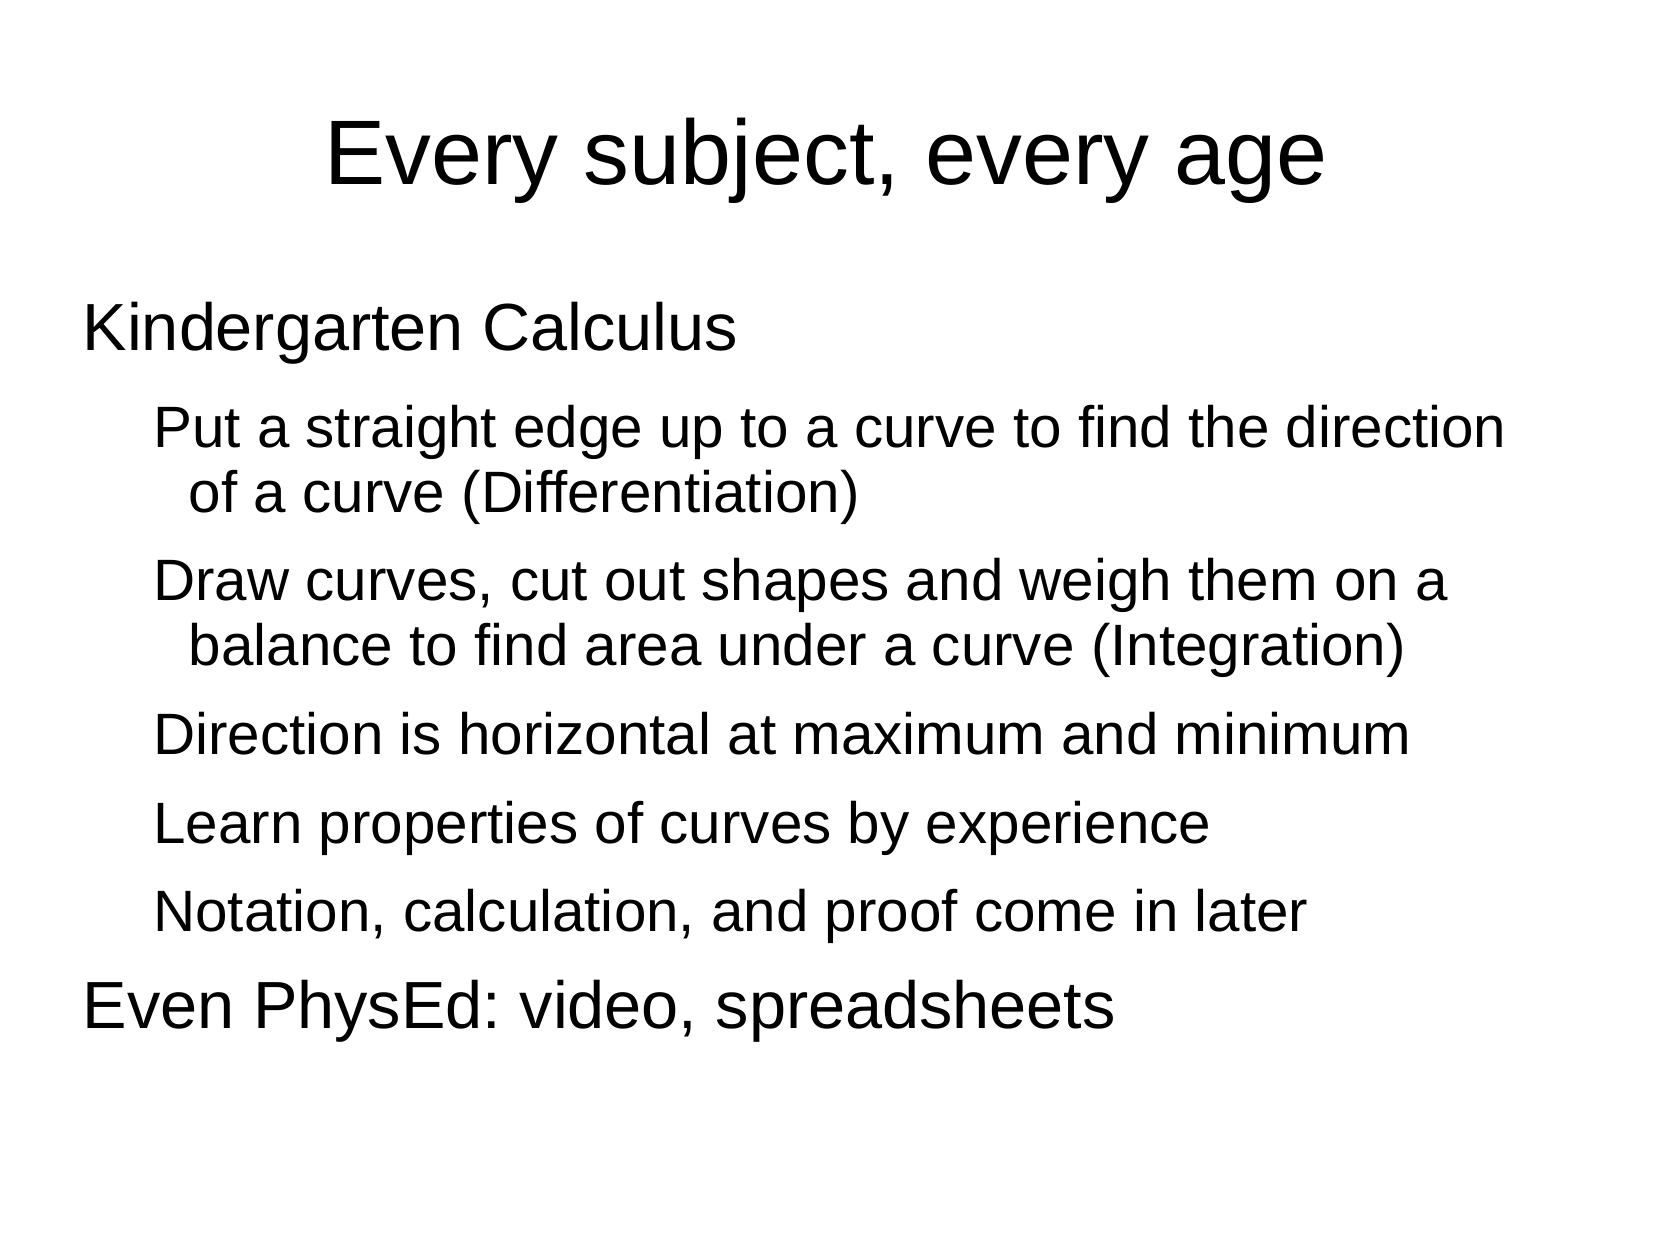

# Every subject, every age
Kindergarten Calculus
Put a straight edge up to a curve to find the direction of a curve (Differentiation)
Draw curves, cut out shapes and weigh them on a balance to find area under a curve (Integration)
Direction is horizontal at maximum and minimum
Learn properties of curves by experience
Notation, calculation, and proof come in later
Even PhysEd: video, spreadsheets